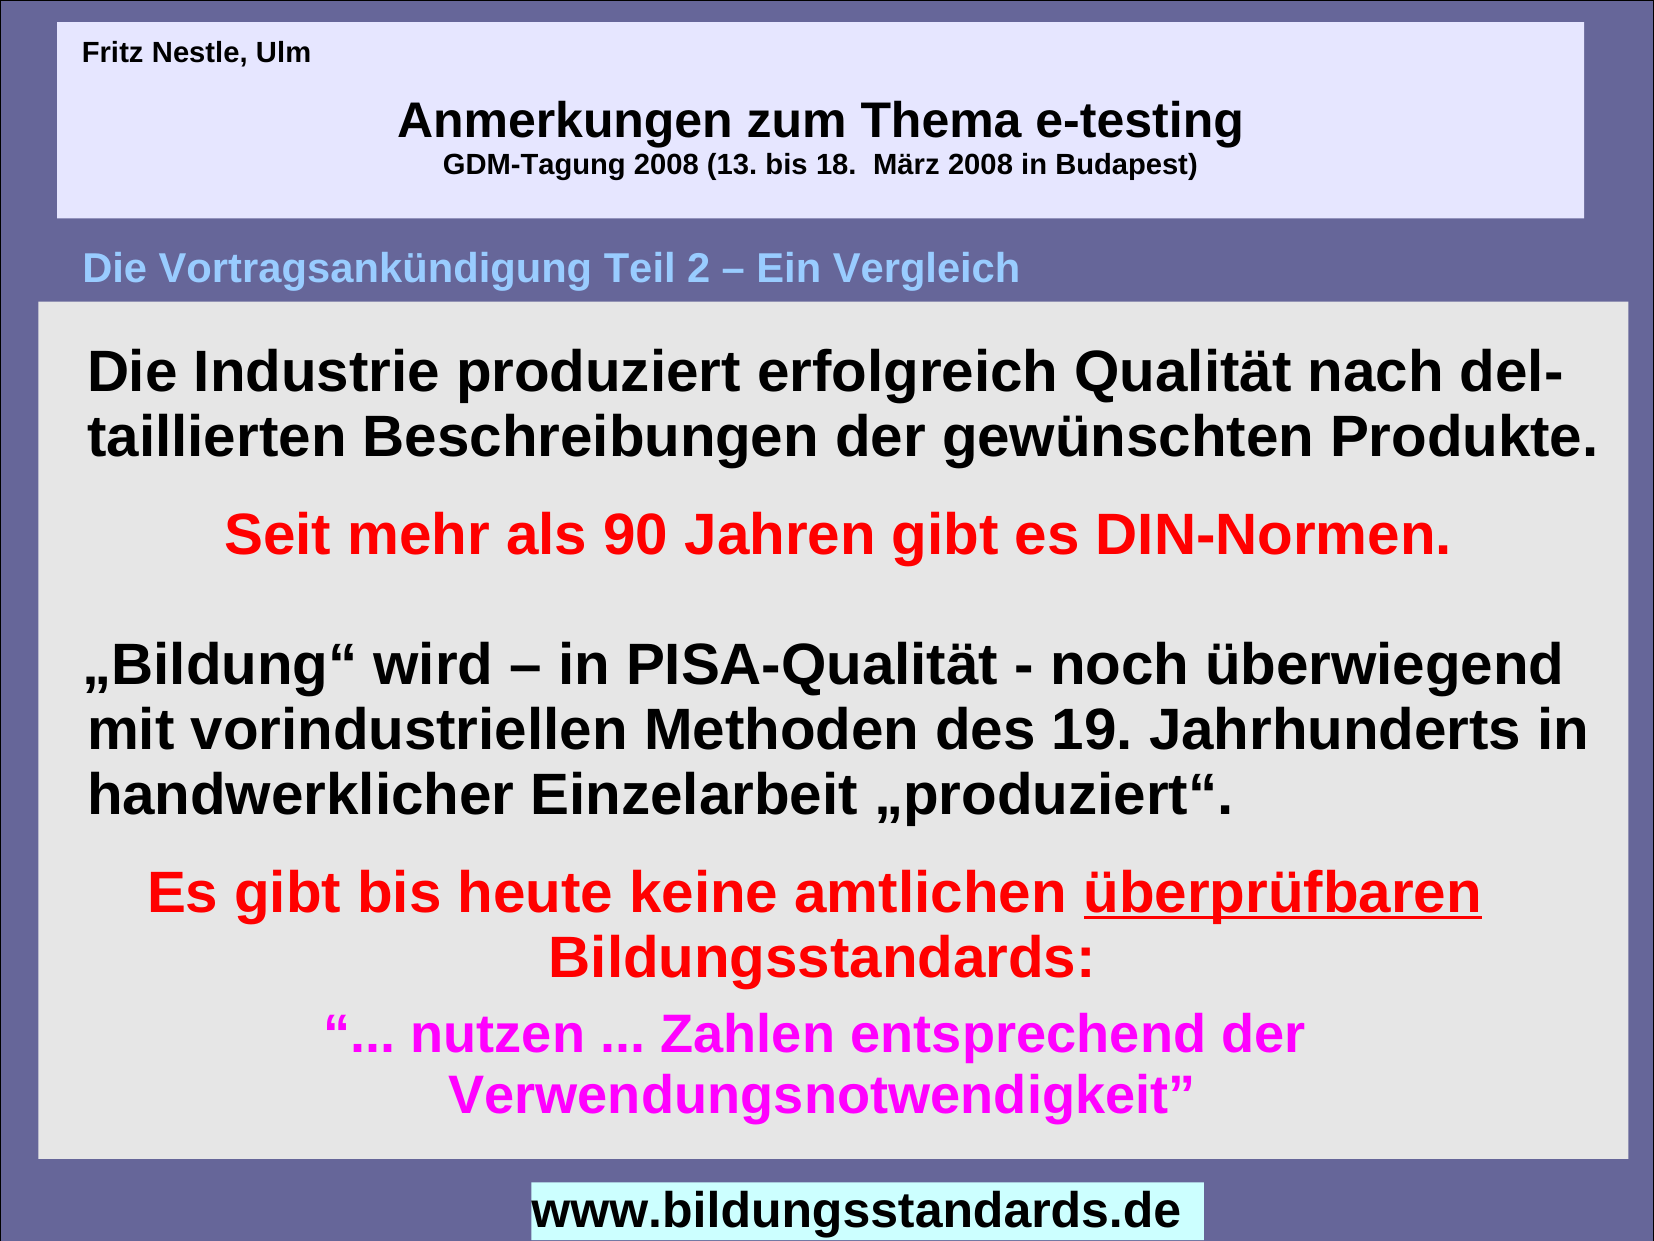

Fritz Nestle, Ulm
Bildungsstandards - was ist das?
GDM-Tagung 2004 (5. März 2004 in Augsburg)
 Fritz Nestle, Ulm
Anmerkungen zum Thema e-testing
GDM-Tagung 2008 (13. bis 18. März 2008 in Budapest)
 Fritz Nestle, Ulm
nutzen ...
„entsprechend der Verwendungsnotwendigkeit“
GDM-Tagung 2004
5. März 2004 in Augsburg
Die Vortragsankündigung Teil 2 – Ein Vergleich
 Die Industrie produziert erfolgreich Qualität nach del-
 taillierten Beschreibungen der gewünschten Produkte.
 Seit mehr als 90 Jahren gibt es DIN-Normen.
 „Bildung“ wird – in PISA-Qualität - noch überwiegend
 mit vorindustriellen Methoden des 19. Jahrhunderts in
 handwerklicher Einzelarbeit „produziert“.
Es gibt bis heute keine amtlichen überprüfbaren
Bildungsstandards:
“... nutzen ... Zahlen entsprechend der
Verwendungsnotwendigkeit”
Bildungsstandards - was ist das?
Im Dezember 2003 hat sich die KMK auf gemeinsame Rahmenlehrpläne zum
Mittleren Schulabschluß für alle Bundesländer geeinigt. Die KMK nennt das
Ergebnis Bildungs-"Standards". Sie sind das Werk ungenannter Experten. Einige
Länder haben bereits landesspezifische Interpretationen dazu ausgearbeitet.
Die KMK und die Länder überlassen -bisher - den Lehrern die mühsame Arbeit,
dieses Wortgeklingel in konkrete Anforderungen und dazu passenden Unterricht
umzusetzen. Der Weg in die Informationsgesellschaft wird - noch - nicht beschritten.
Bildung wie in der Zeit von Adam Riese.
Als Alternative wurde anläßlich der GDM-Tagung 2003 das "Dortmunder Manifest"
veröffentlicht (www.bildungsstandards.de).
Im Vortrag wird das Dortmunder Manifest erläutert. Erste Beispiele von echten
Bildungsstandards stehen zur Diskussion. Für den Lehrertag wird ein Workshop zur
Konstruktion korrekturgünstiger Aufgaben angeboten: Grundlage für weitere echte
Bildungsstandards.
www.bildungsstandards.de
www.bildungsstandards.de